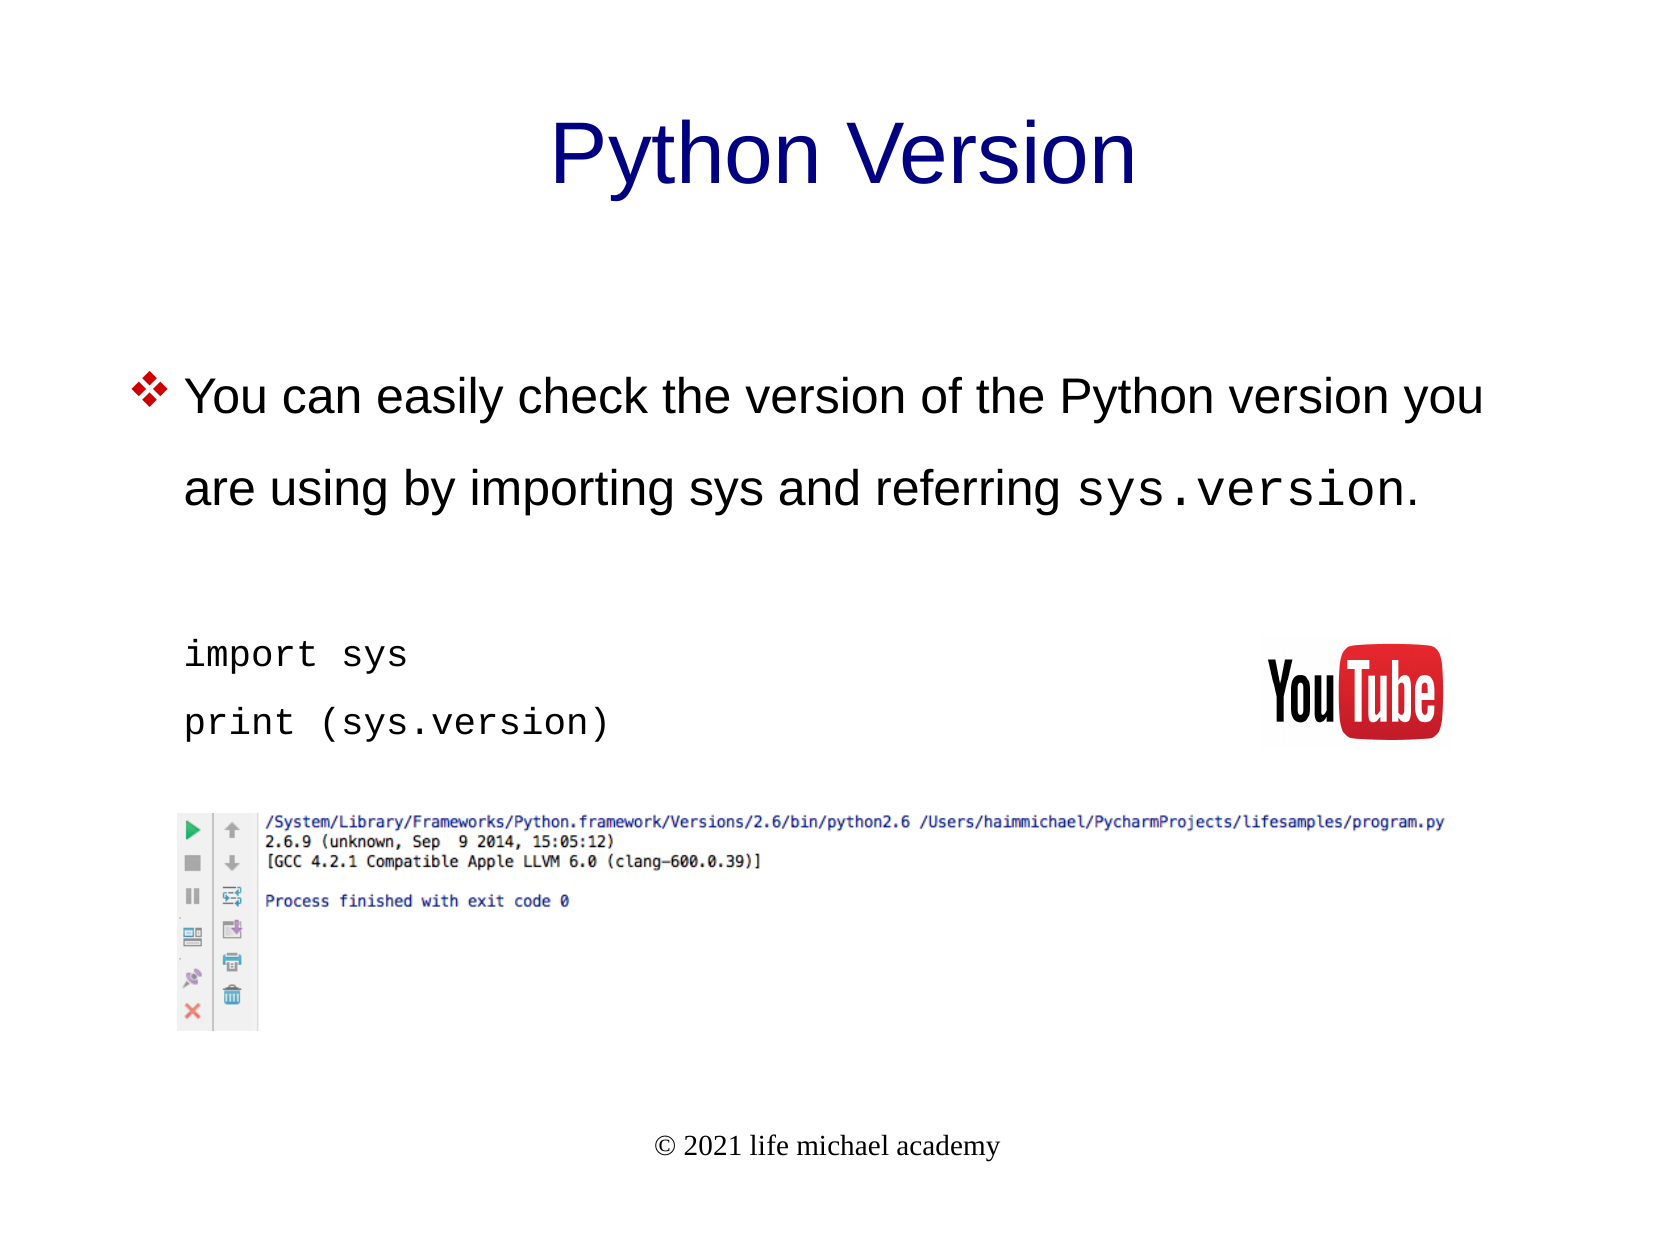

# Python Version
You can easily check the version of the Python version you are using by importing sys and referring sys.version.
import sys
print (sys.version)
© 2021 life michael academy